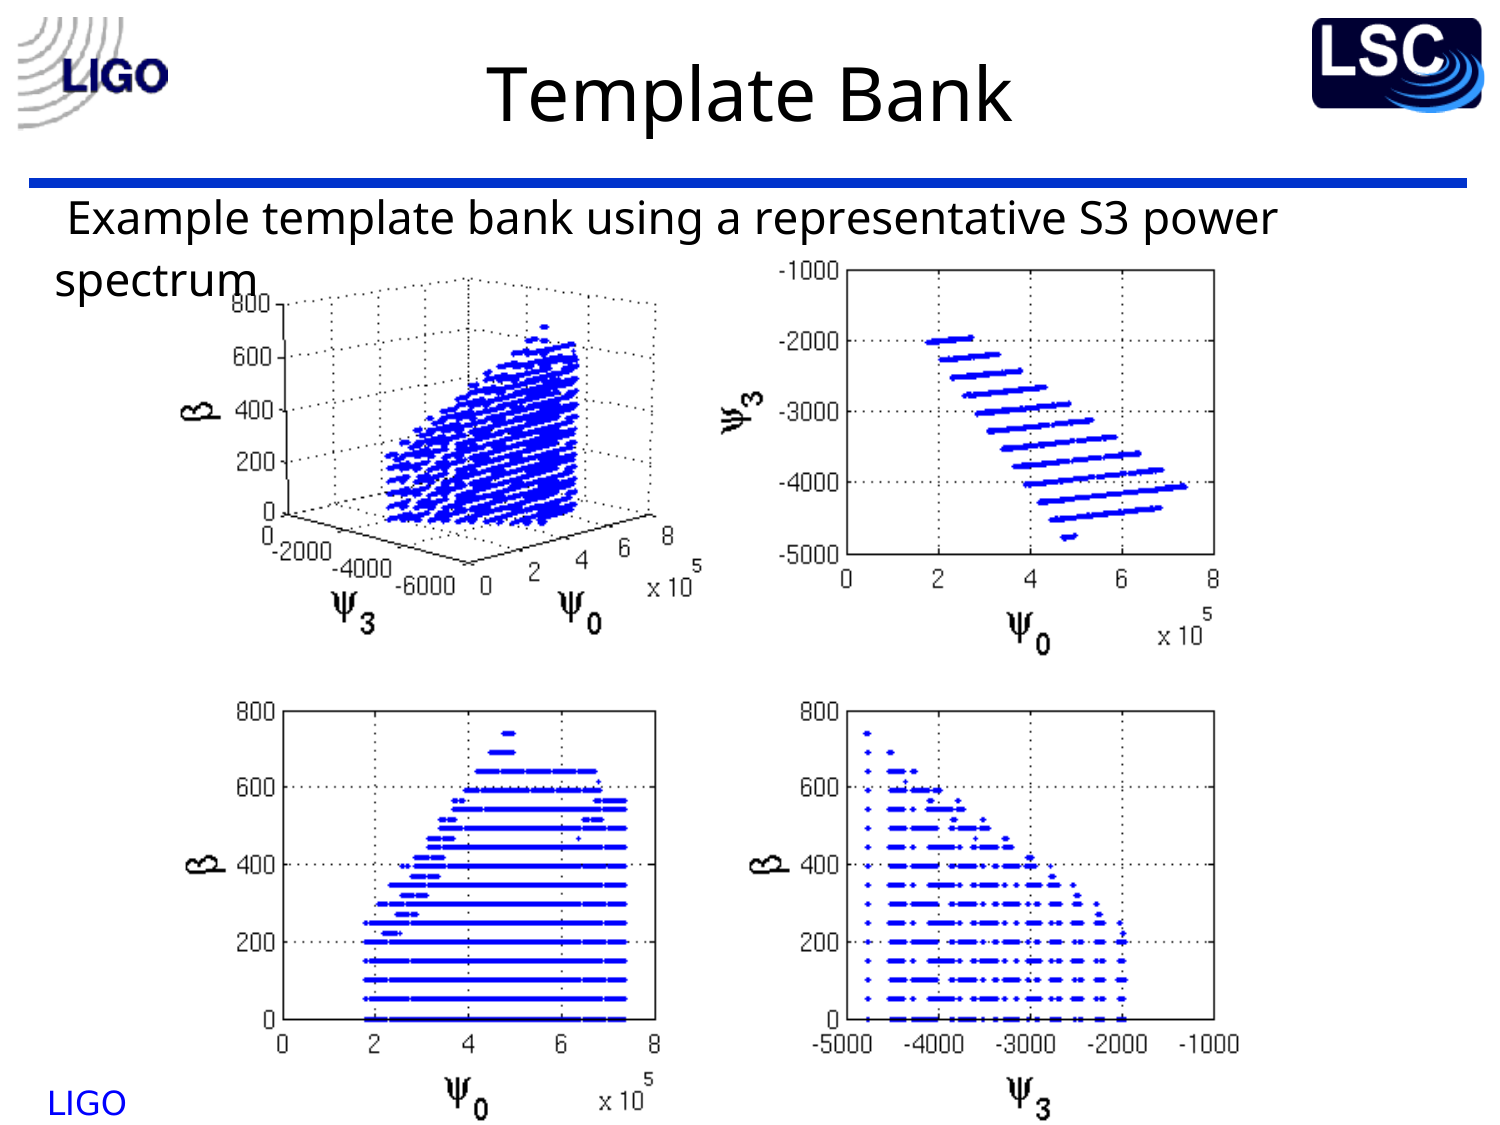

# Template Bank
 Example template bank using a representative S3 power spectrum
Amaldi 2007